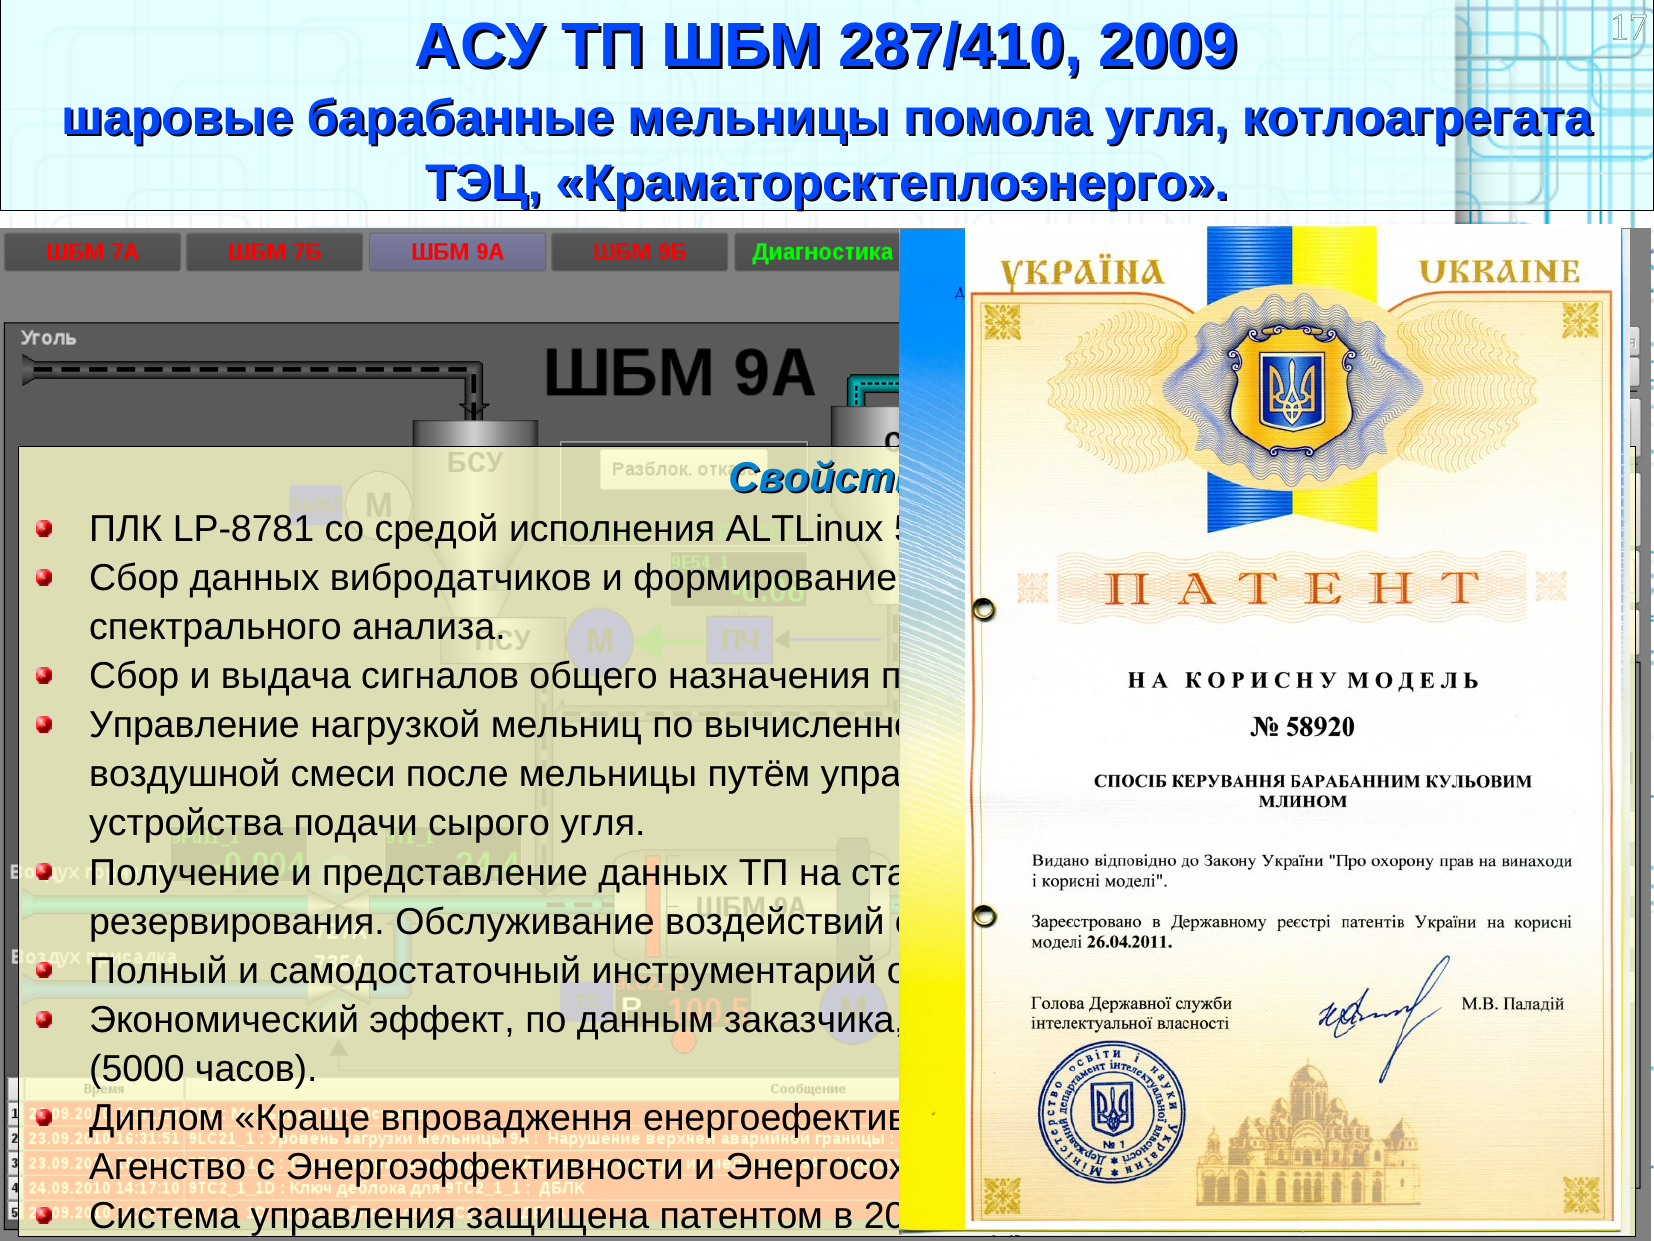

# АСУ ТП ШБМ 287/410, 2009 шаровые барабанные мельницы помола угля, котлоагрегата ТЭЦ, «Краматорсктеплоэнерго».
17
Свойства
ПЛК LP-8781 со средой исполнения ALTLinux 5.1 + OpenSCADA 0.6.4.2.
Сбор данных вибродатчиков и формирование уровня нагрузки мельниц посредством спектрального анализа.
Сбор и выдача сигналов общего назначения по оборудованию мельниц.
Управление нагрузкой мельниц по вычисленному уровню или температуре пыле-воздушной смеси после мельницы путём управления частотой вращения диска устройства подачи сырого угля.
Получение и представление данных ТП на станциях оператора, с функцией резервирования. Обслуживание воздействий оператора на ТП.
Полный и самодостаточный инструментарий обслуживания и разработки САУ
Экономический эффект, по данным заказчика, составил 4.6 миллиона гривны в год (5000 часов).
Диплом «Краще впровадження енергоефективних технологій» от Государственное Агенство с Энергоэффективности и Энергосохранения.
Система управления защищена патентом в 2011 году.
OpenSCADA - промышленный релиз 0.8.0